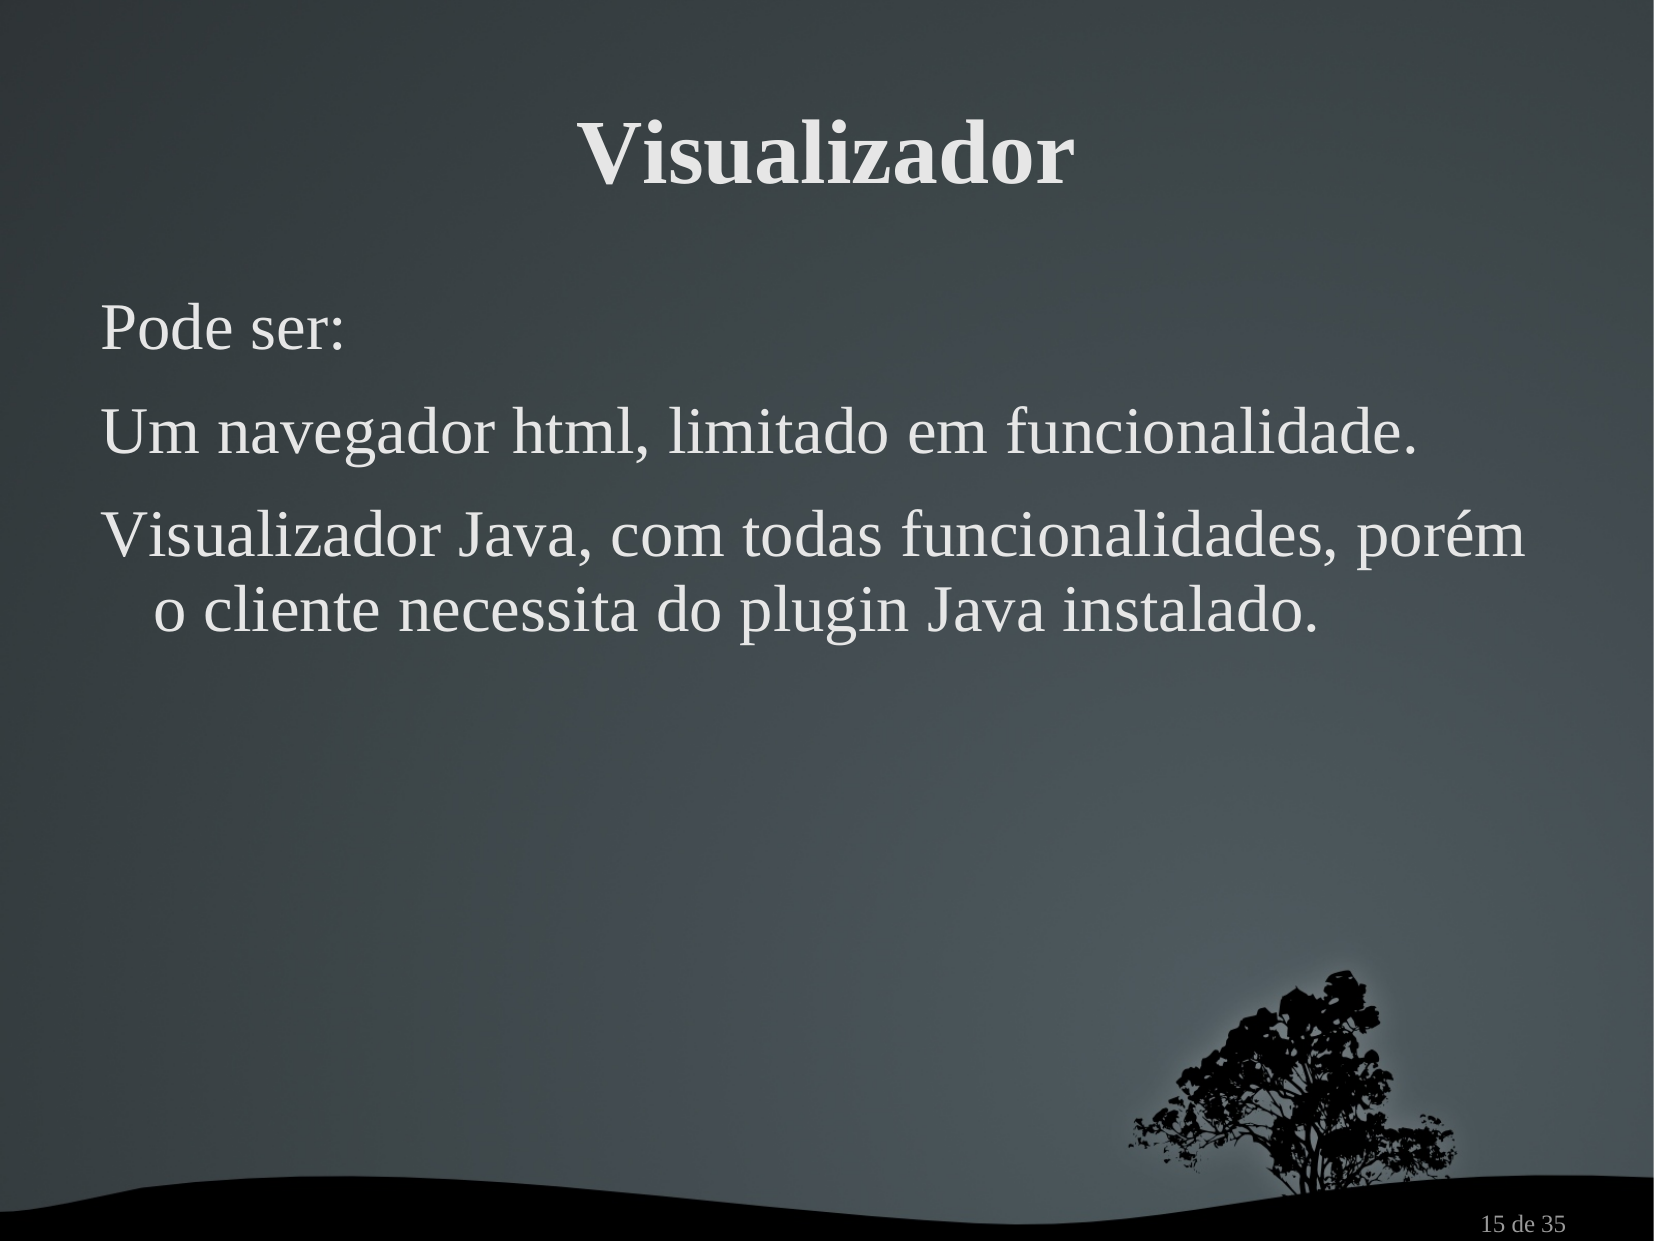

# Visualizador
Pode ser:
Um navegador html, limitado em funcionalidade.
Visualizador Java, com todas funcionalidades, porém o cliente necessita do plugin Java instalado.
15